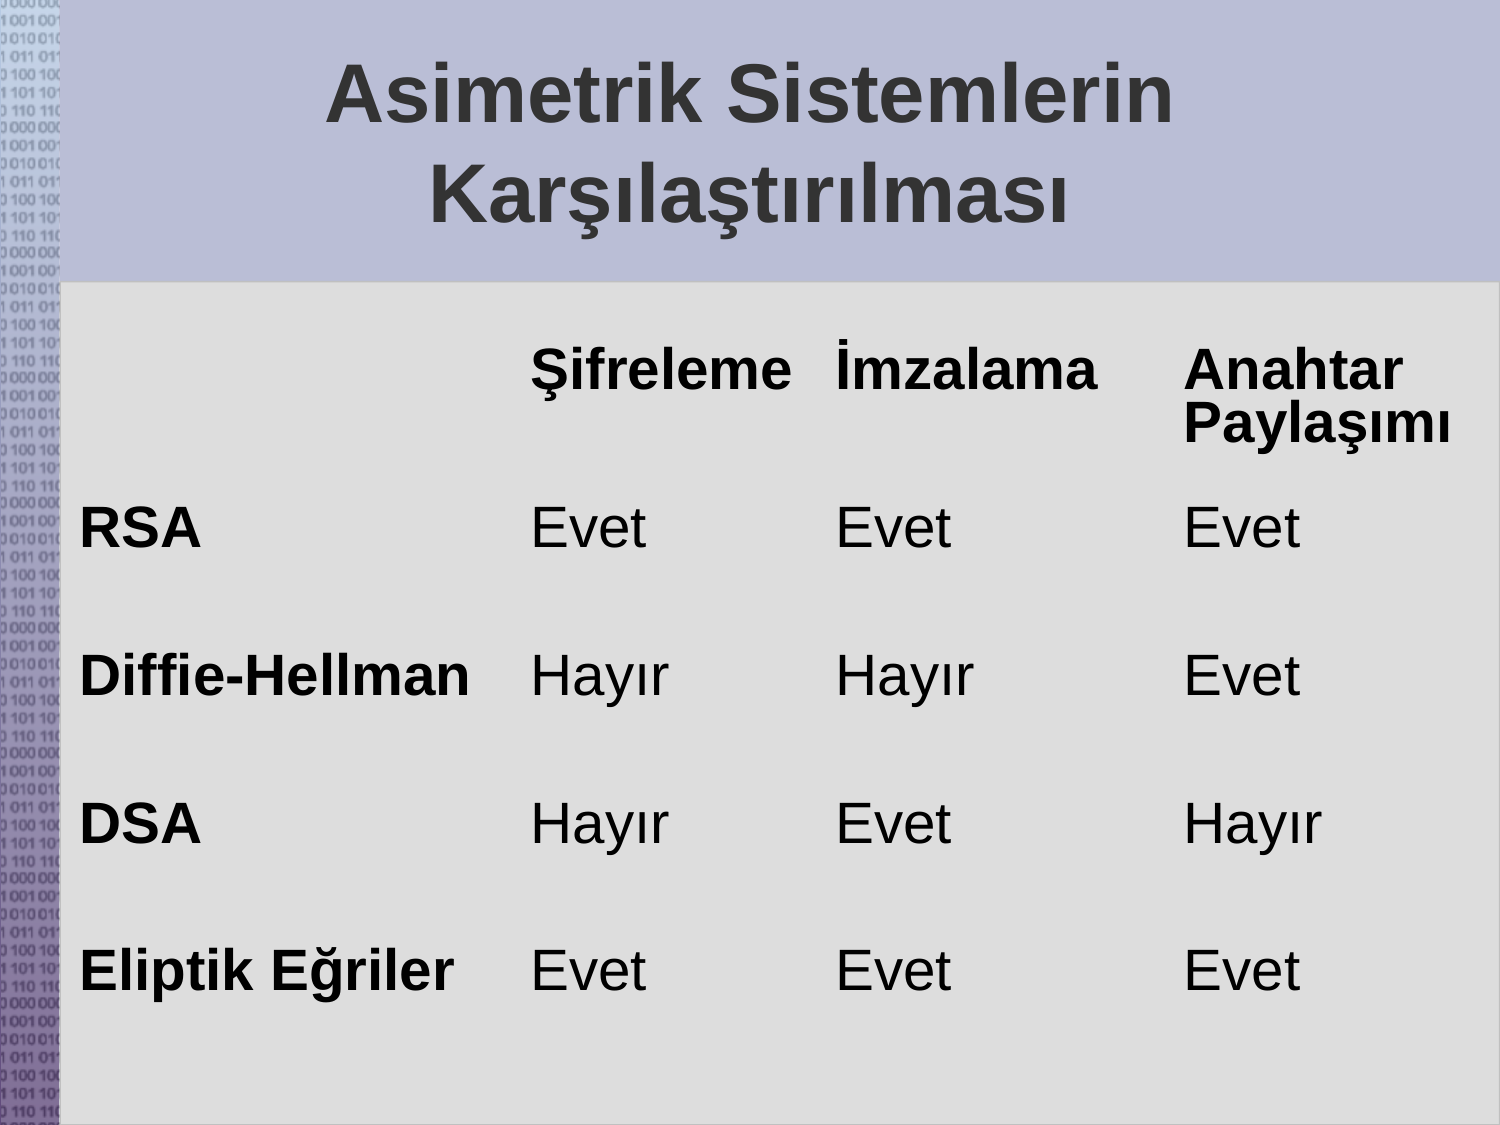

# Asimetrik Sistemlerin Karşılaştırılması
| | Şifreleme | İmzalama | Anahtar Paylaşımı |
| --- | --- | --- | --- |
| RSA | Evet | Evet | Evet |
| Diffie-Hellman | Hayır | Hayır | Evet |
| DSA | Hayır | Evet | Hayır |
| Eliptik Eğriler | Evet | Evet | Evet |